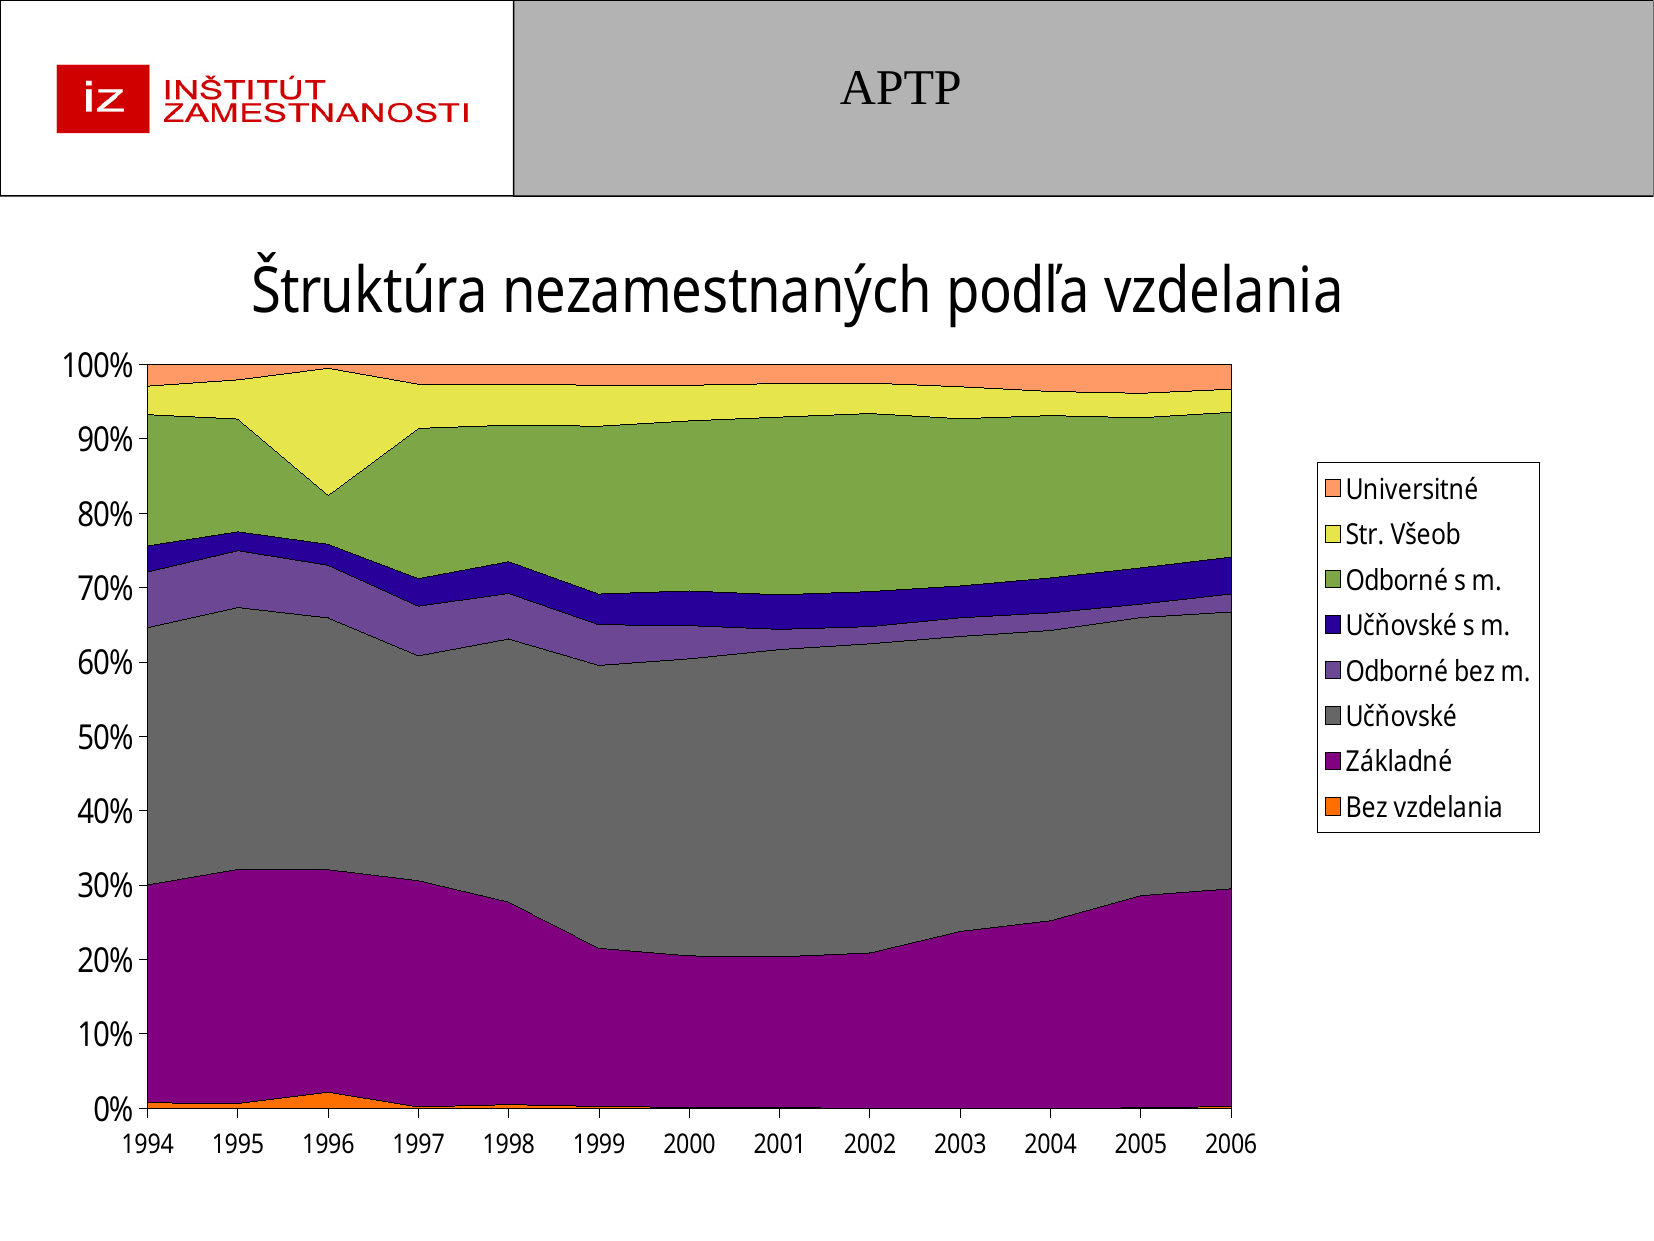

APTP
### Chart: Štruktúra nezamestnaných podľa vzdelania
| Category | Bez vzdelania | Základné | Učňovské | Odborné bez m. | Učňovské s m. | Odborné s m. | Str. Všeob | Universitné |
|---|---|---|---|---|---|---|---|---|
| 1994 | 0.00735294117647059 | 0.292956656346749 | 0.345975232198142 | 0.0748194014447884 | 0.0349587203302374 | 0.176341589267286 | 0.0384416924664603 | 0.0291537667698658 |
| 1995 | 0.00660388895683013 | 0.31454078512902 | 0.351840528311117 | 0.0764338999633117 | 0.0253149076678488 | 0.151522563287269 | 0.0527088174146998 | 0.0206677265500795 |
| 1996 | 0.0215255706443225 | 0.297312915342387 | 0.33646344986998 | 0.0703553886160069 | 0.028026581912742 | 0.0655879803524993 | 0.169748627564288 | 0.00505634209765964 |
| 1997 | 0.00188242108311613 | 0.304083405734144 | 0.302345786272806 | 0.0667535476397336 | 0.03706921517521 | 0.20185346075876 | 0.0595134665508254 | 0.026498696785404 |
| 1998 | 0.00492348636061211 | 0.272255489021956 | 0.353692614770459 | 0.0613439787092482 | 0.0427145708582834 | 0.183366600133067 | 0.054956753160346 | 0.0267465069860279 |
| 1999 | 0.00247846099374484 | 0.21255753570164 | 0.380384751563791 | 0.0546441638144695 | 0.0413076832290806 | 0.22553995043078 | 0.0551162516228018 | 0.0279712026436917 |
| 2000 | 0.00127272727272727 | 0.203545454545455 | 0.399454545454545 | 0.0446363636363636 | 0.0465454545454545 | 0.228636363636364 | 0.0479090909090909 | 0.028 |
| 2001 | 0.000785888927698219 | 0.202846664338107 | 0.413028292001397 | 0.0272441494935382 | 0.0463674467341949 | 0.238910234020258 | 0.0451449528466643 | 0.0256723716381418 |
| 2002 | 0.0 | 0.208750708750709 | 0.415800415800416 | 0.022963522963523 | 0.0470610470610471 | 0.239368739368739 | 0.0409185409185409 | 0.0251370251370251 |
| 2003 | 0.0 | 0.237783014035447 | 0.396578219444729 | 0.0249974387870095 | 0.0428234812006967 | 0.224874500563467 | 0.0429259297203156 | 0.0300174162483352 |
| 2004 | 0.000101112234580384 | 0.252072800808898 | 0.390192113245703 | 0.0237613751263903 | 0.0469160768452983 | 0.218099089989889 | 0.0324570273003033 | 0.0364004044489383 |
| 2005 | 0.000456152354886532 | 0.285437336070247 | 0.373930892918235 | 0.0179039799292964 | 0.0488083019728589 | 0.201733378948569 | 0.0329570076405519 | 0.0387729501653552 |
| 2006 | 0.00243832472748135 | 0.292742398164085 | 0.37205966724039 | 0.0242398164084911 | 0.0494836488812392 | 0.194779116465863 | 0.0309810671256454 | 0.0332759609868044 |#